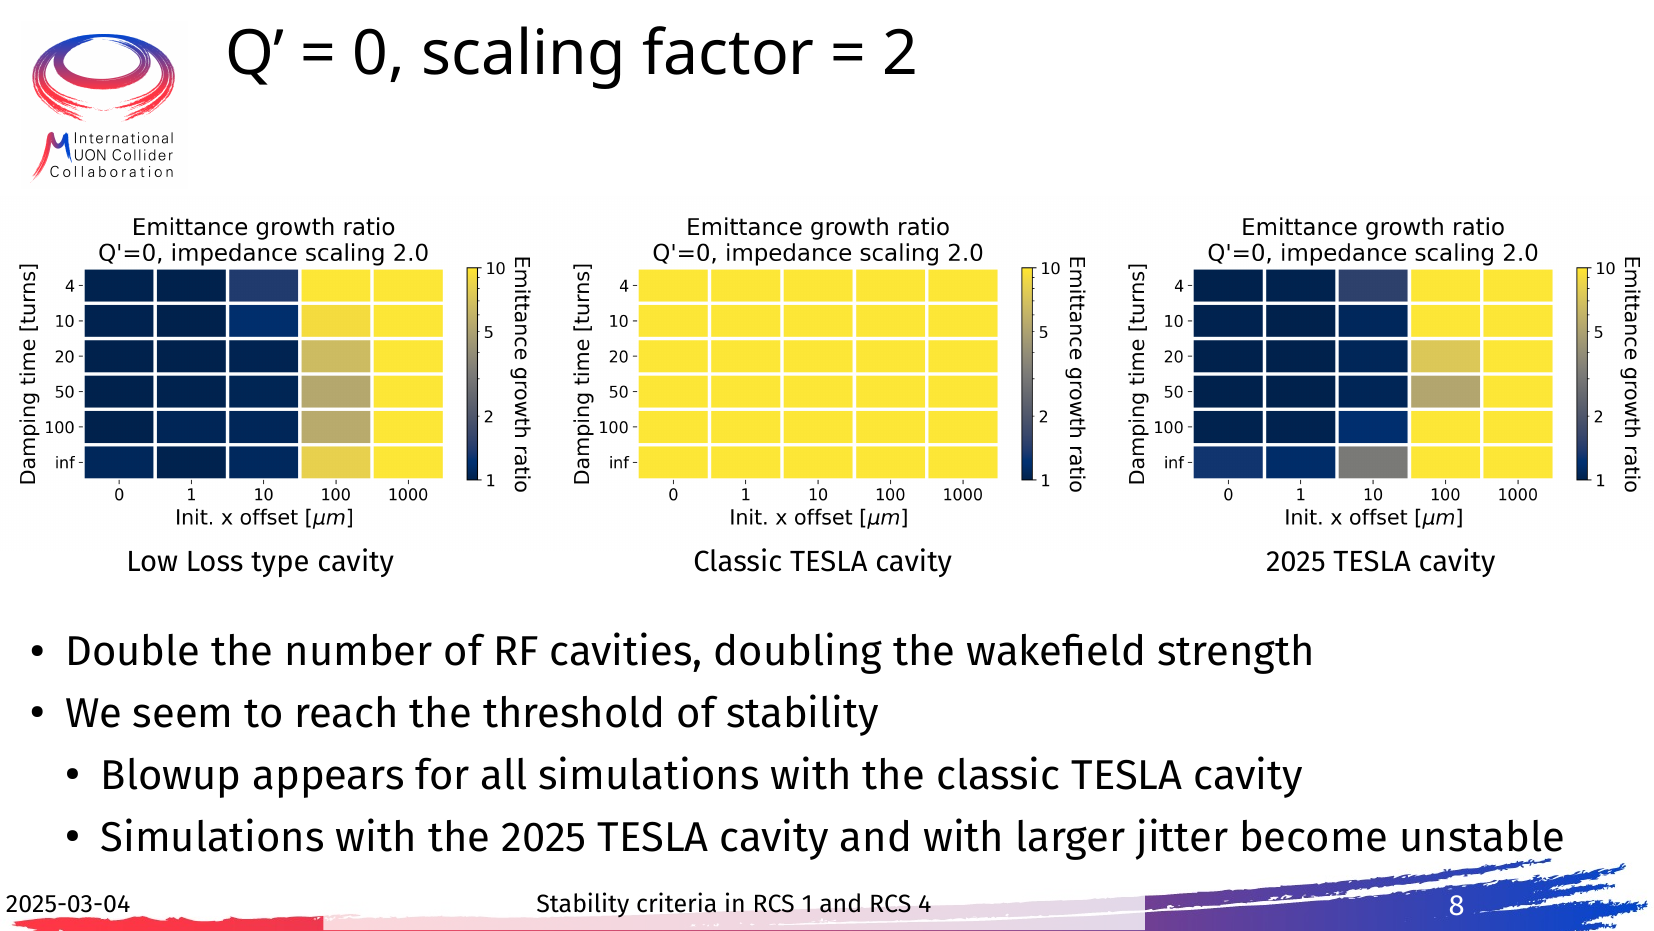

# Q’ = 0, scaling factor = 2
Low Loss type cavity
Classic TESLA cavity
2025 TESLA cavity
Double the number of RF cavities, doubling the wakefield strength
We seem to reach the threshold of stability
Blowup appears for all simulations with the classic TESLA cavity
Simulations with the 2025 TESLA cavity and with larger jitter become unstable
2025-03-04
Stability criteria in RCS 1 and RCS 4
8